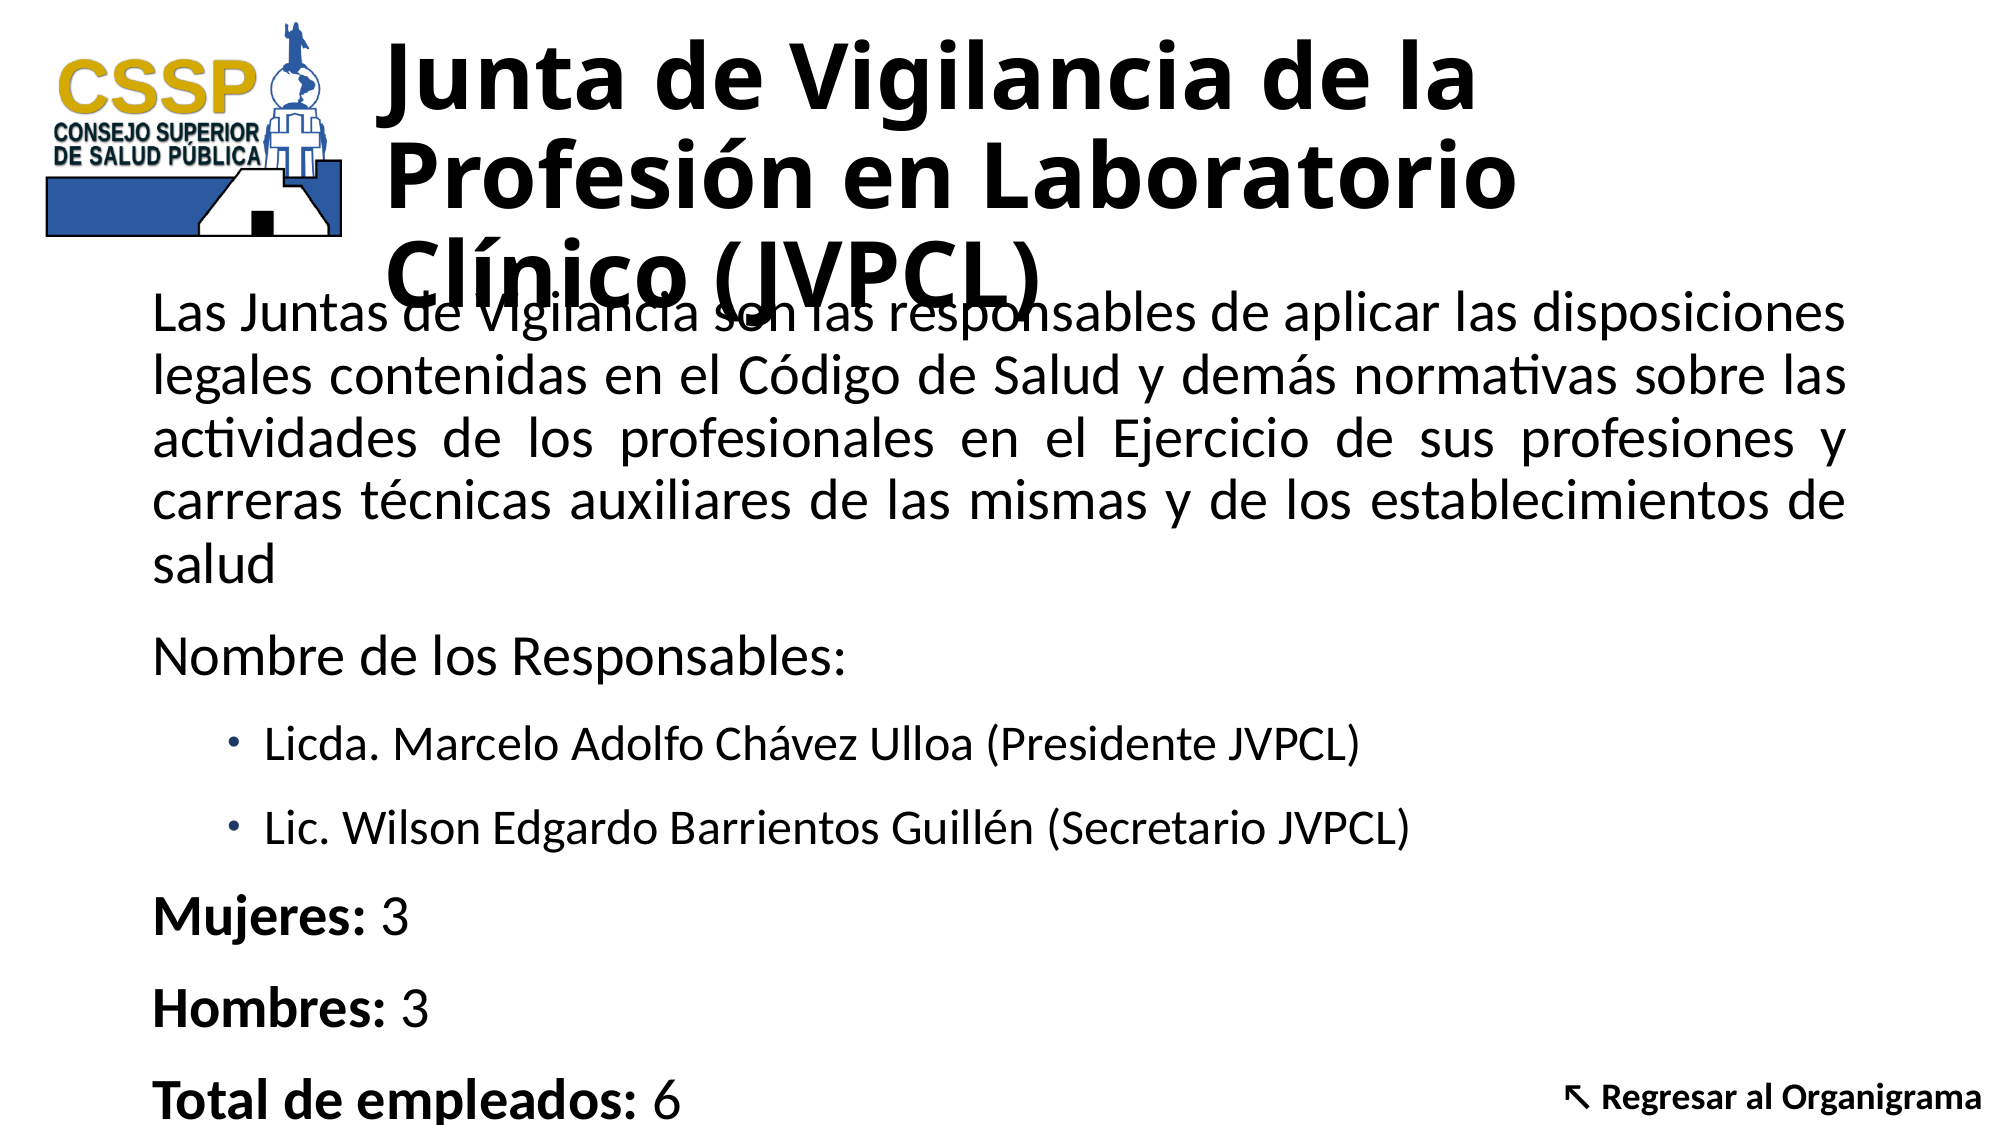

# Junta de Vigilancia de la Profesión en Laboratorio Clínico (JVPCL)
Las Juntas de Vigilancia son las responsables de aplicar las disposiciones legales contenidas en el Código de Salud y demás normativas sobre las actividades de los profesionales en el Ejercicio de sus profesiones y carreras técnicas auxiliares de las mismas y de los establecimientos de salud
Nombre de los Responsables:
Licda. Marcelo Adolfo Chávez Ulloa (Presidente JVPCL)
Lic. Wilson Edgardo Barrientos Guillén (Secretario JVPCL)
Mujeres: 3
Hombres: 3
Total de empleados: 6
↖ Regresar al Organigrama